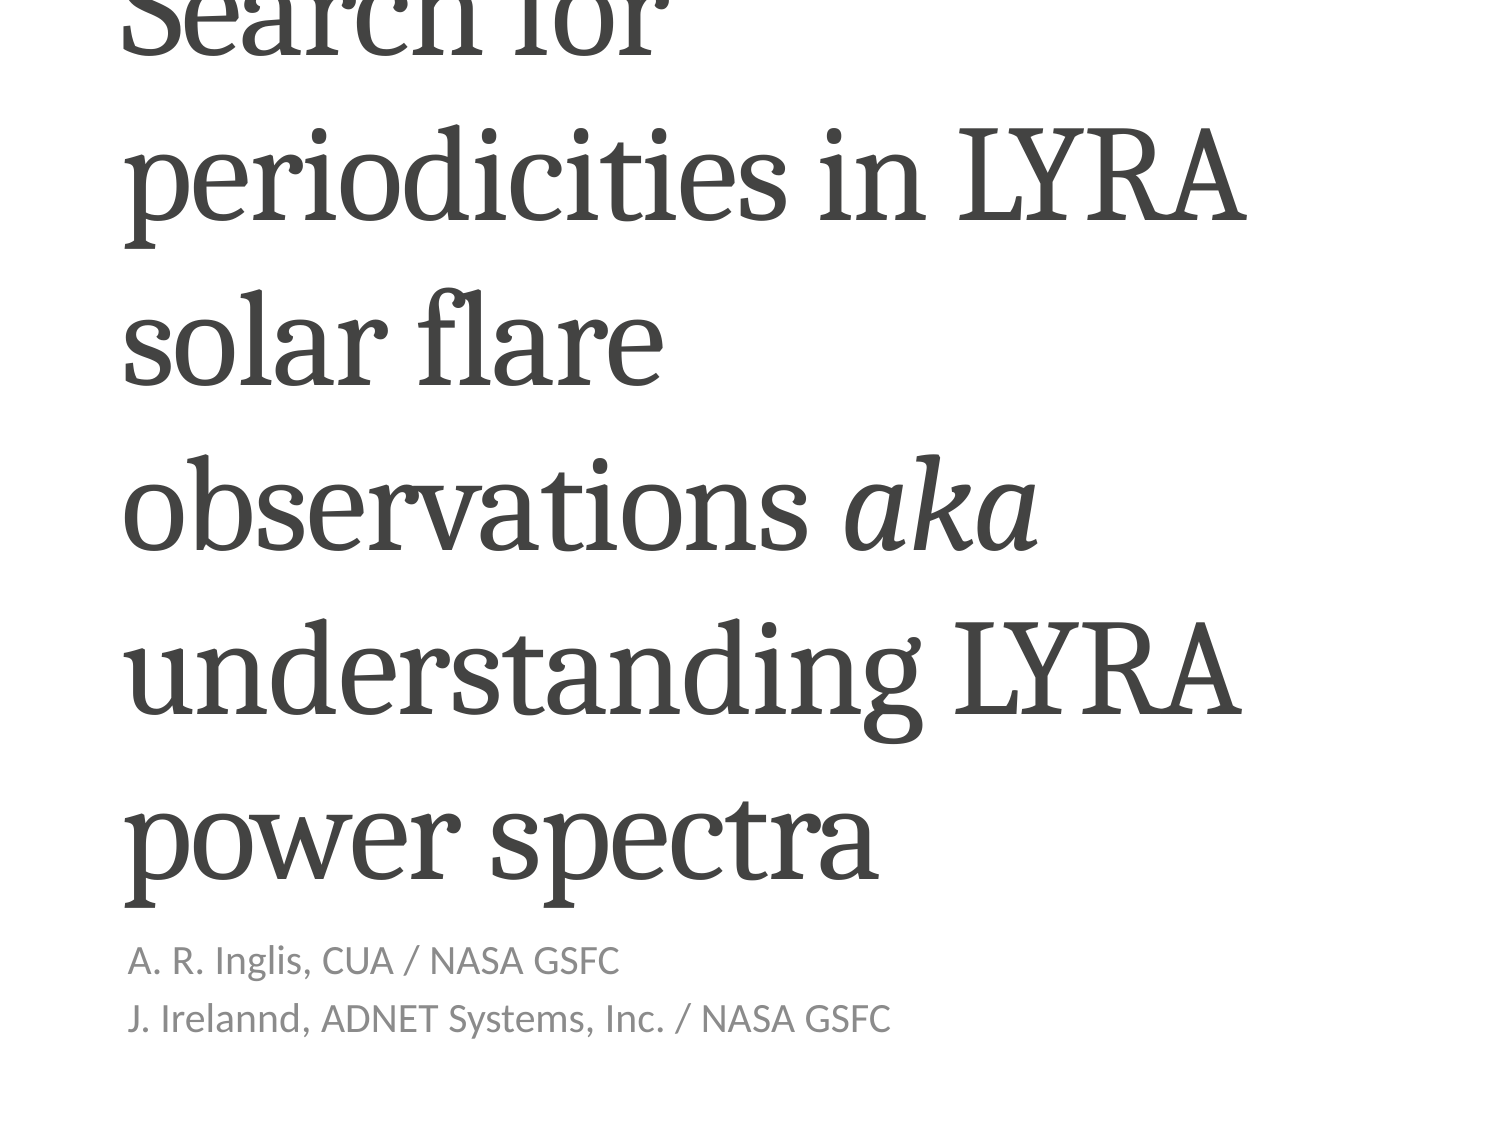

# Search for periodicities in LYRA solar flare observations aka understanding LYRA power spectra
A. R. Inglis, CUA / NASA GSFC
J. Irelannd, ADNET Systems, Inc. / NASA GSFC